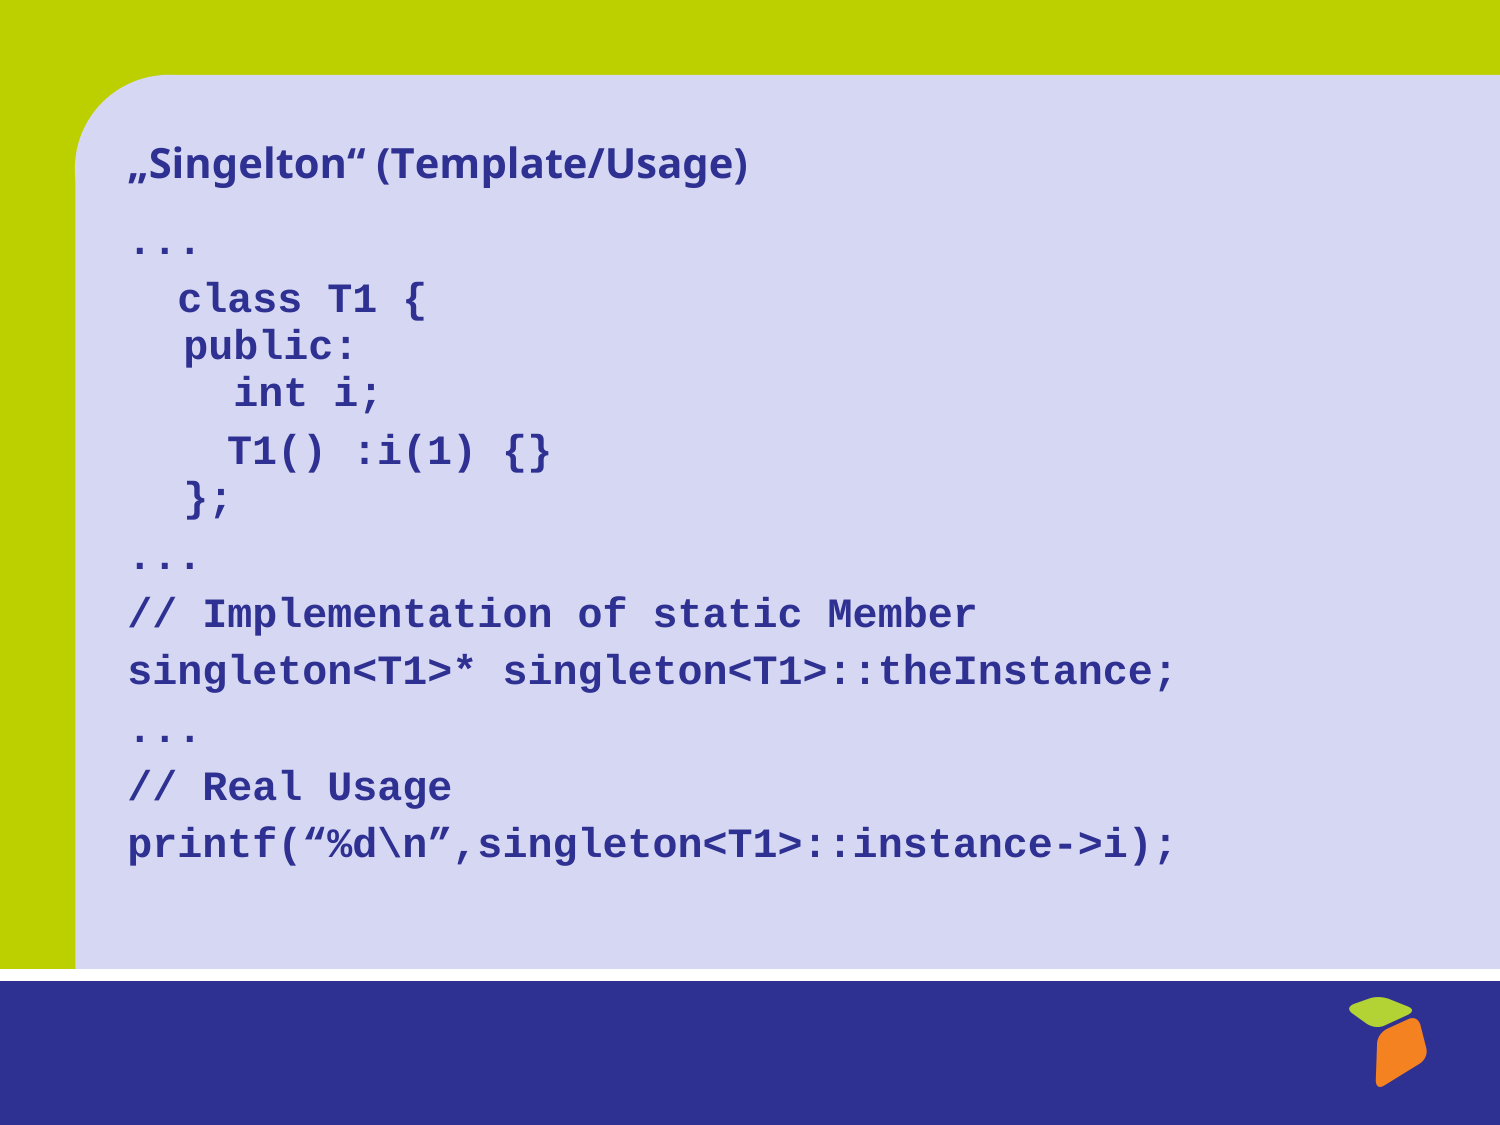

# „Singelton“ (Template/Usage)
...
 class T1 {
public:
 int i;
 T1() :i(1) {}
};
...
// Implementation of static Member
singleton<T1>* singleton<T1>::theInstance;
...
// Real Usage
printf(“%d\n”,singleton<T1>::instance->i);